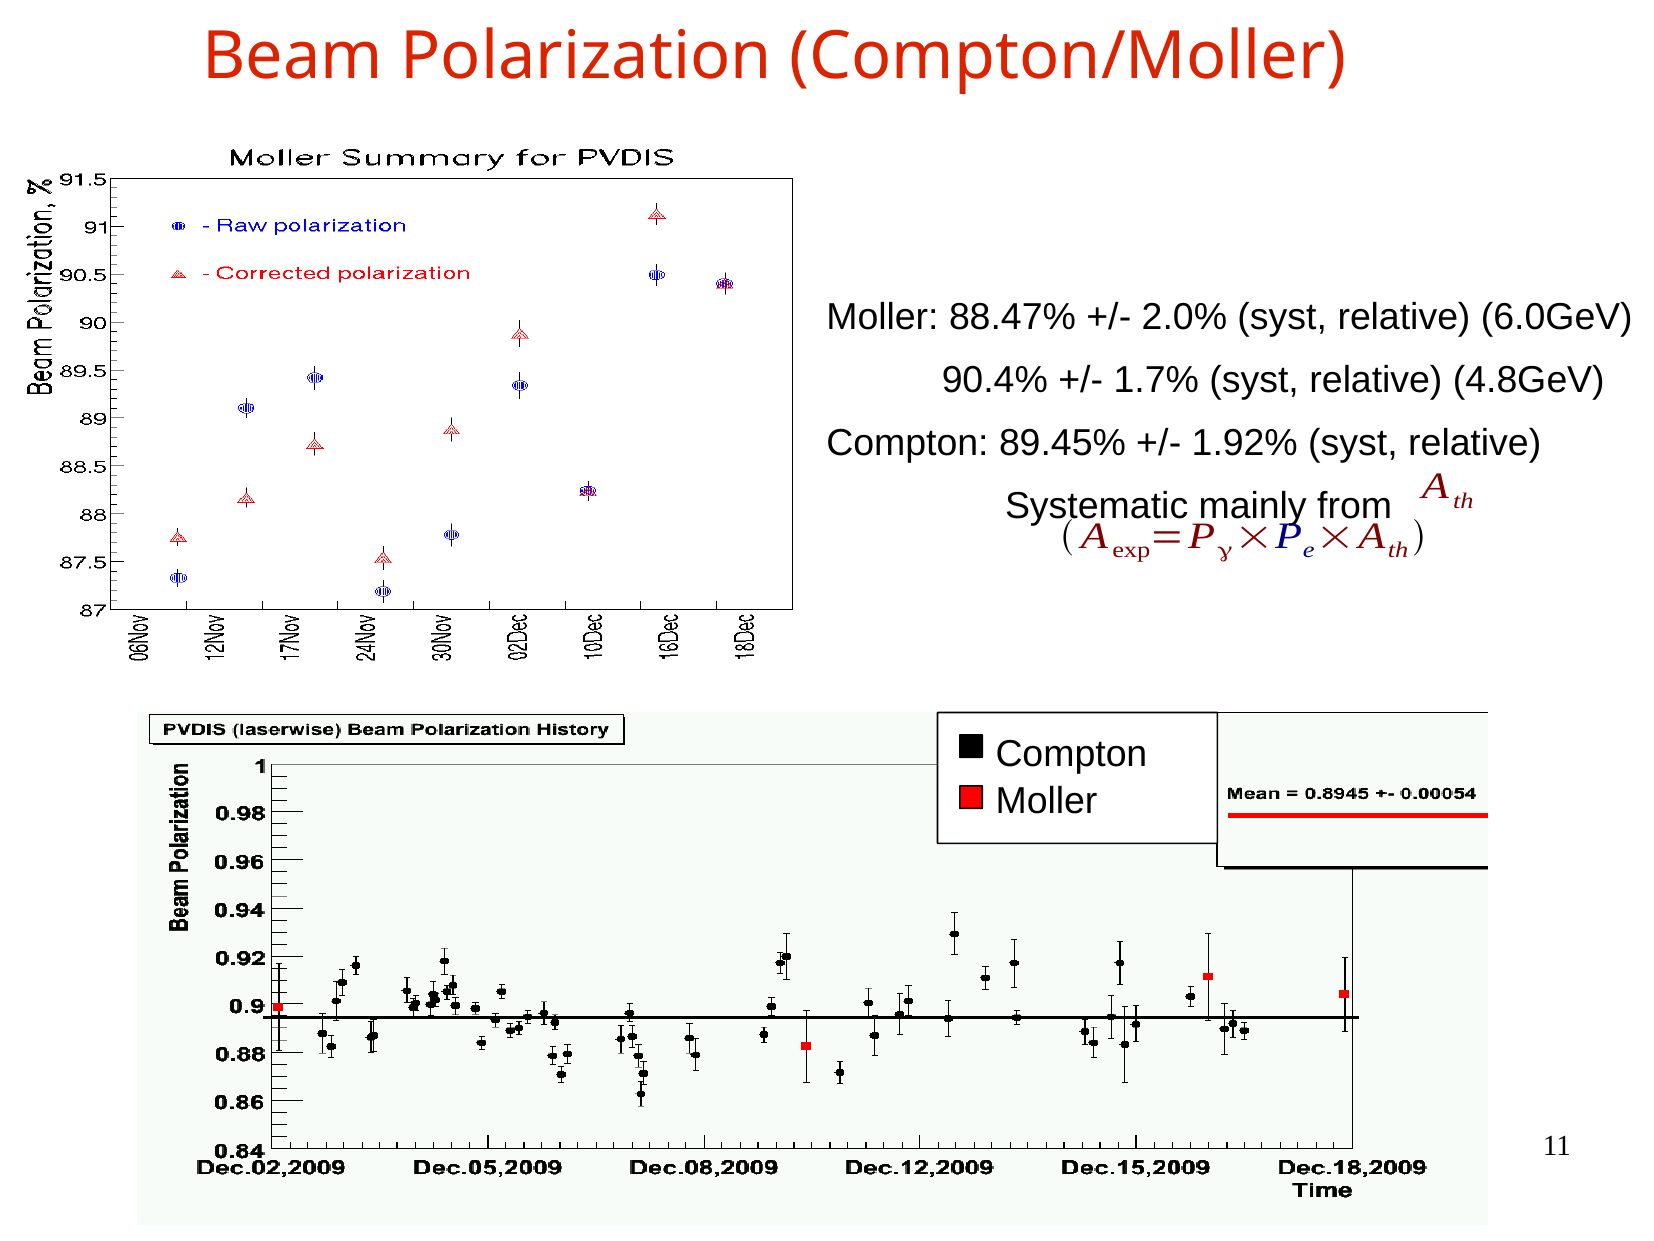

Beam Polarization (Compton/Moller)
Moller: 88.47% +/- 2.0% (syst, relative) (6.0GeV)
 90.4% +/- 1.7% (syst, relative) (4.8GeV)
Compton: 89.45% +/- 1.92% (syst, relative)
 Systematic mainly from
Compton
Moller
11